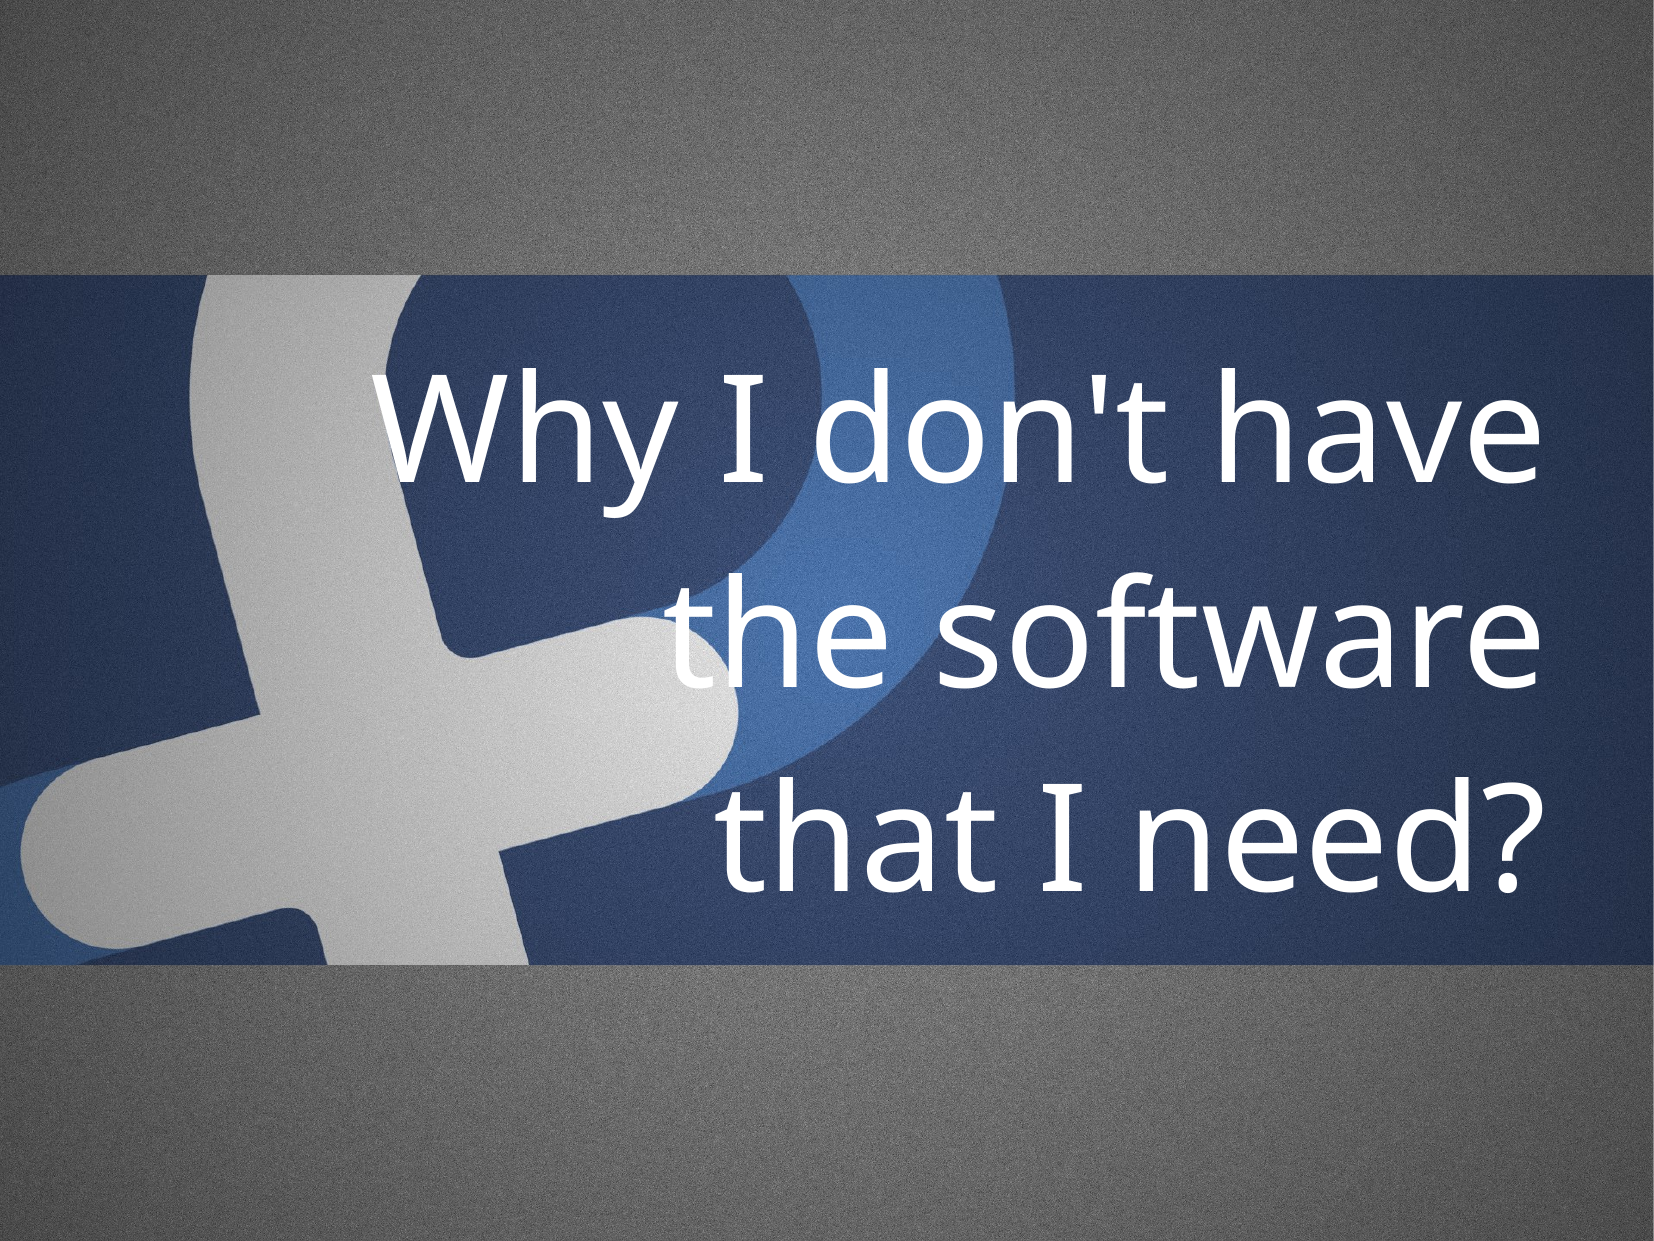

Why I don't have
 the software
that I need?